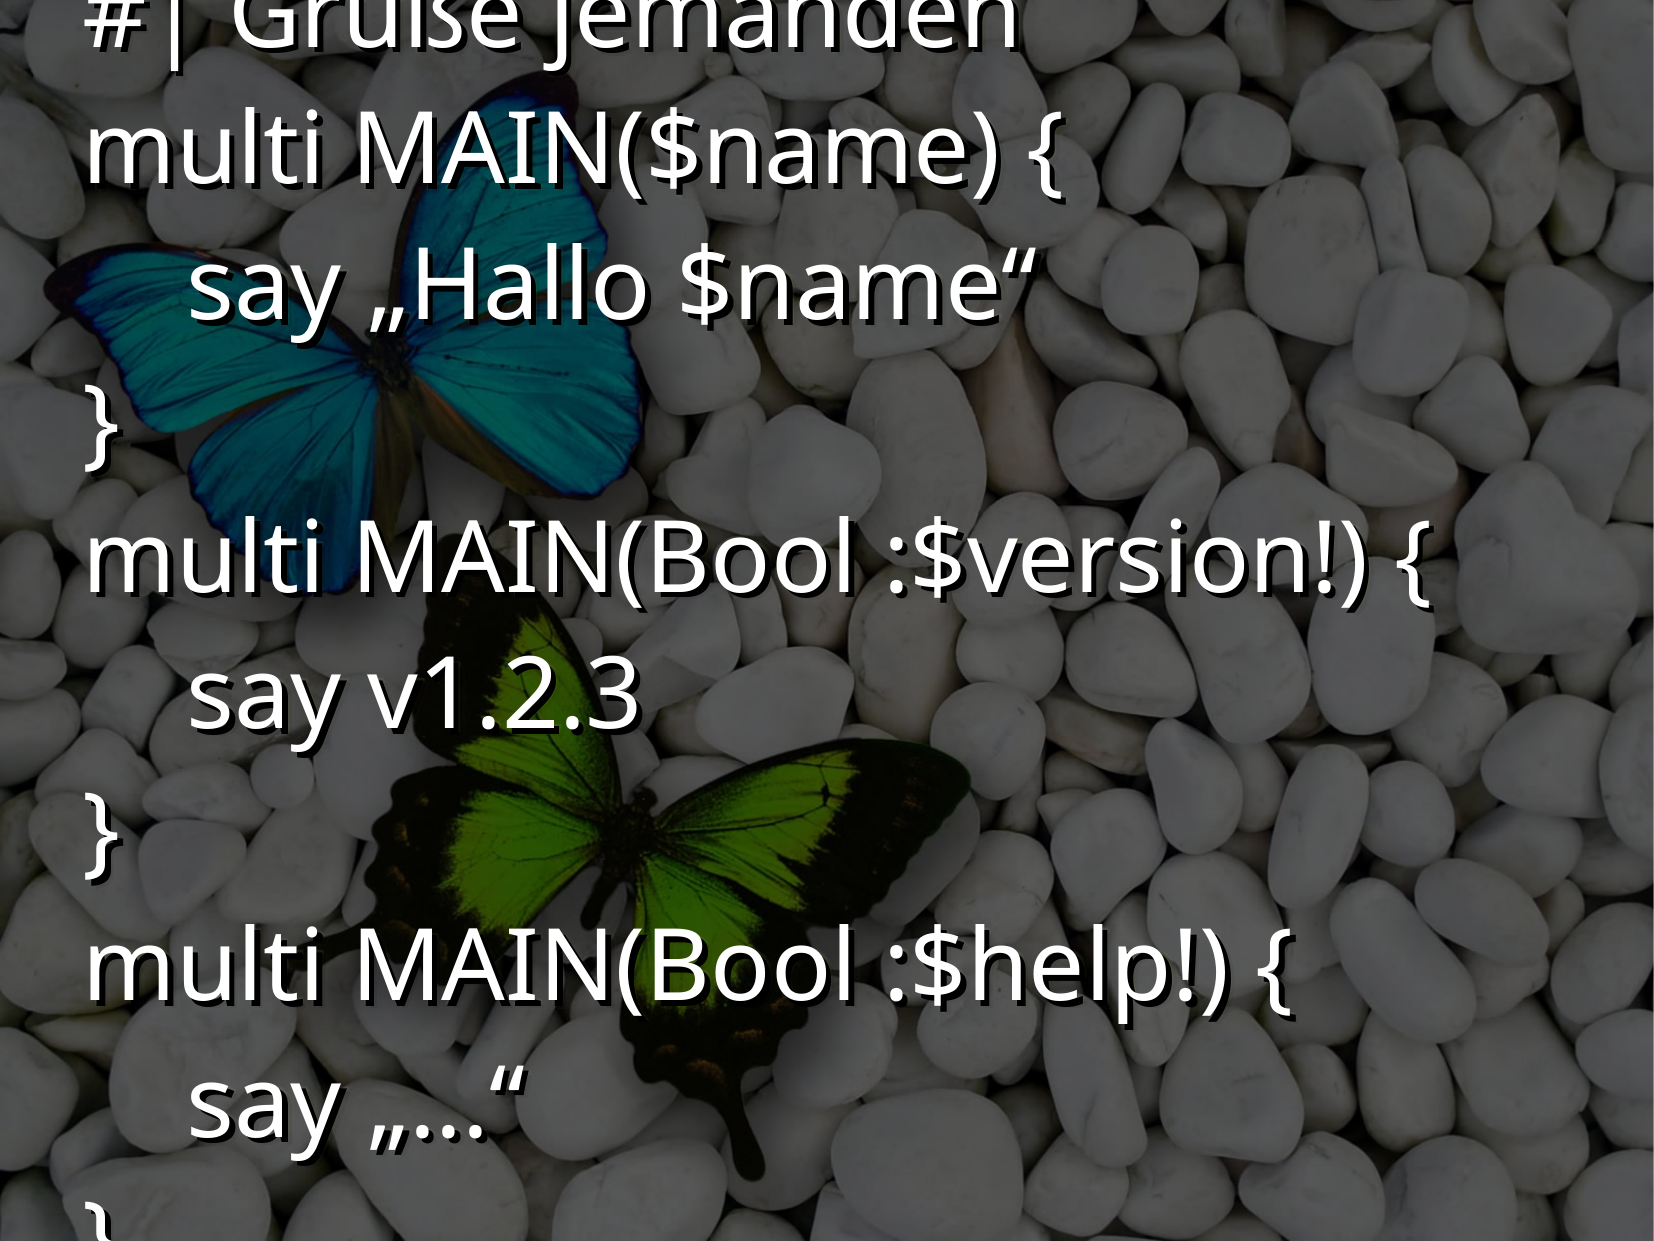

#| Grüße jemanden
multi MAIN($name) {
 say „Hallo $name“
}
multi MAIN(Bool :$version!) {
 say v1.2.3
}
multi MAIN(Bool :$help!) {
 say „...“
}
#